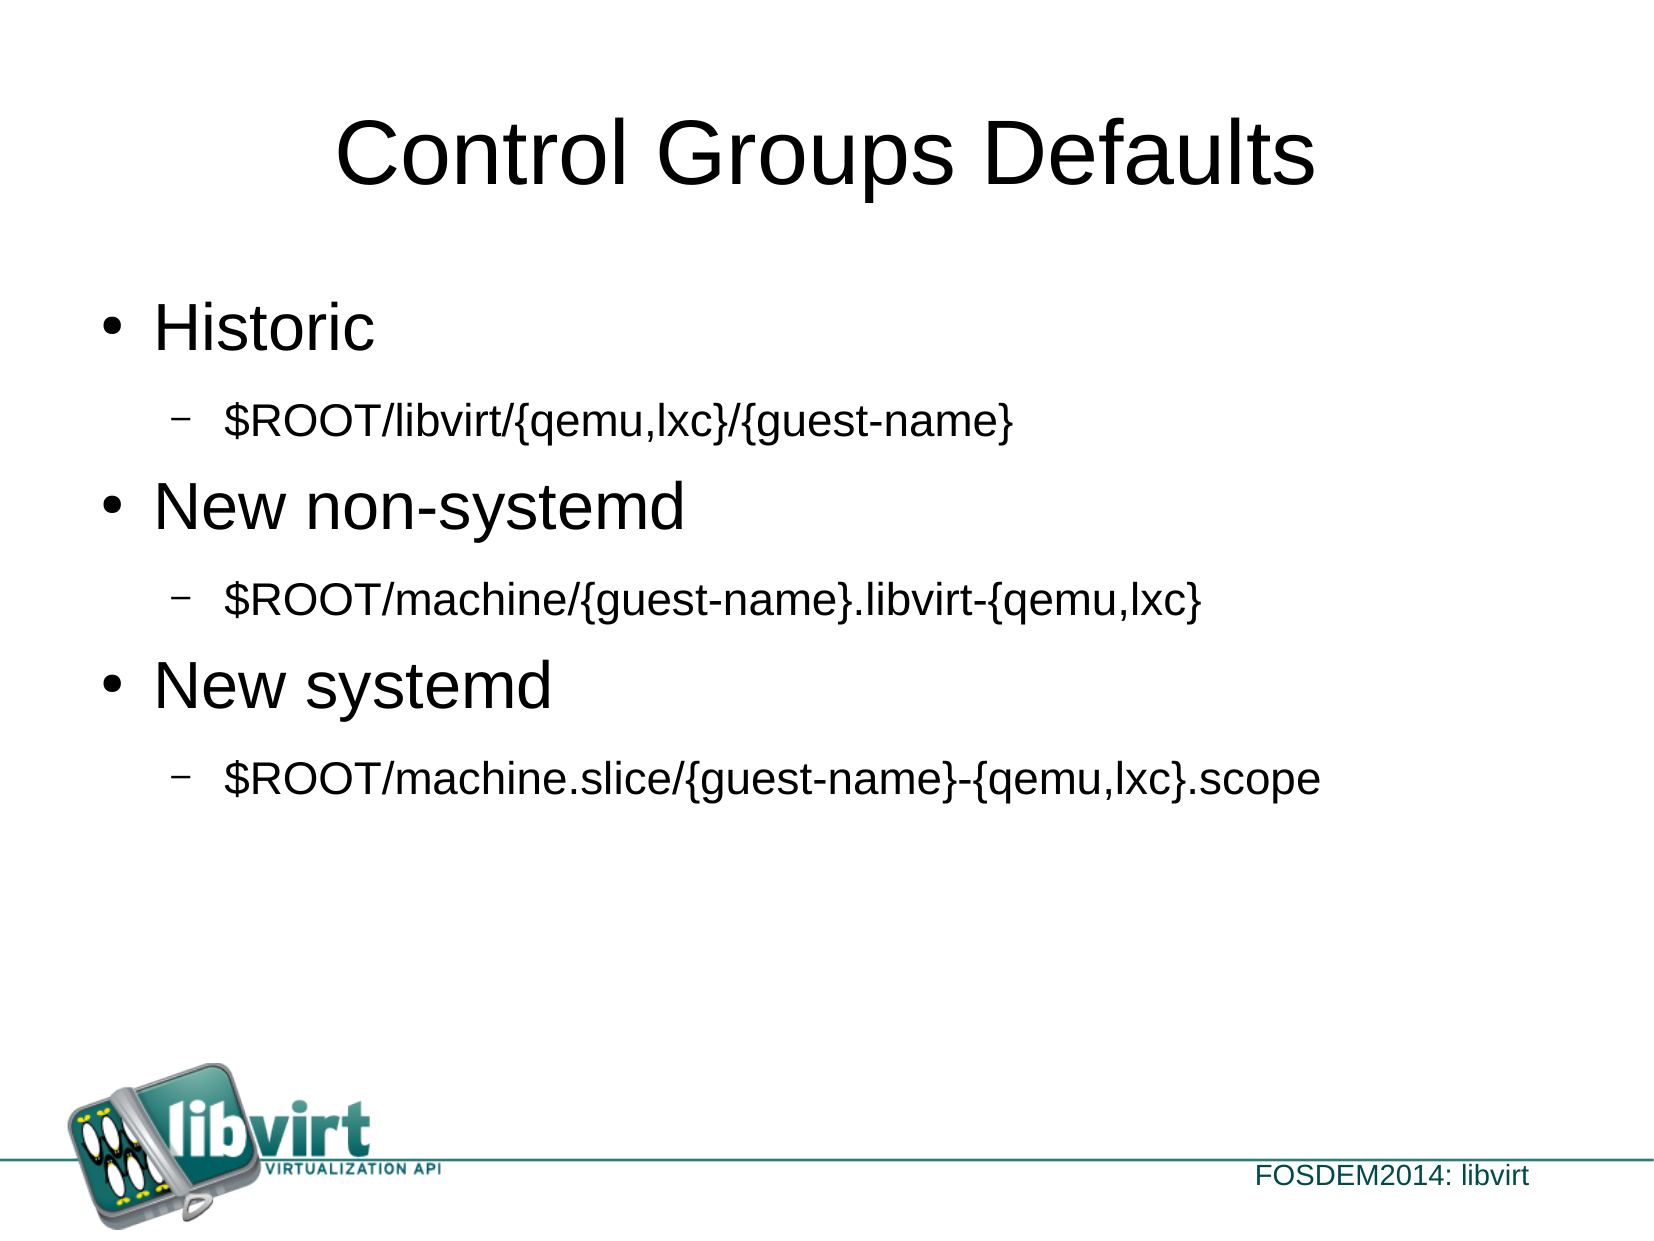

# Control Groups Defaults
Historic
$ROOT/libvirt/{qemu,lxc}/{guest-name}
New non-systemd
$ROOT/machine/{guest-name}.libvirt-{qemu,lxc}
New systemd
$ROOT/machine.slice/{guest-name}-{qemu,lxc}.scope